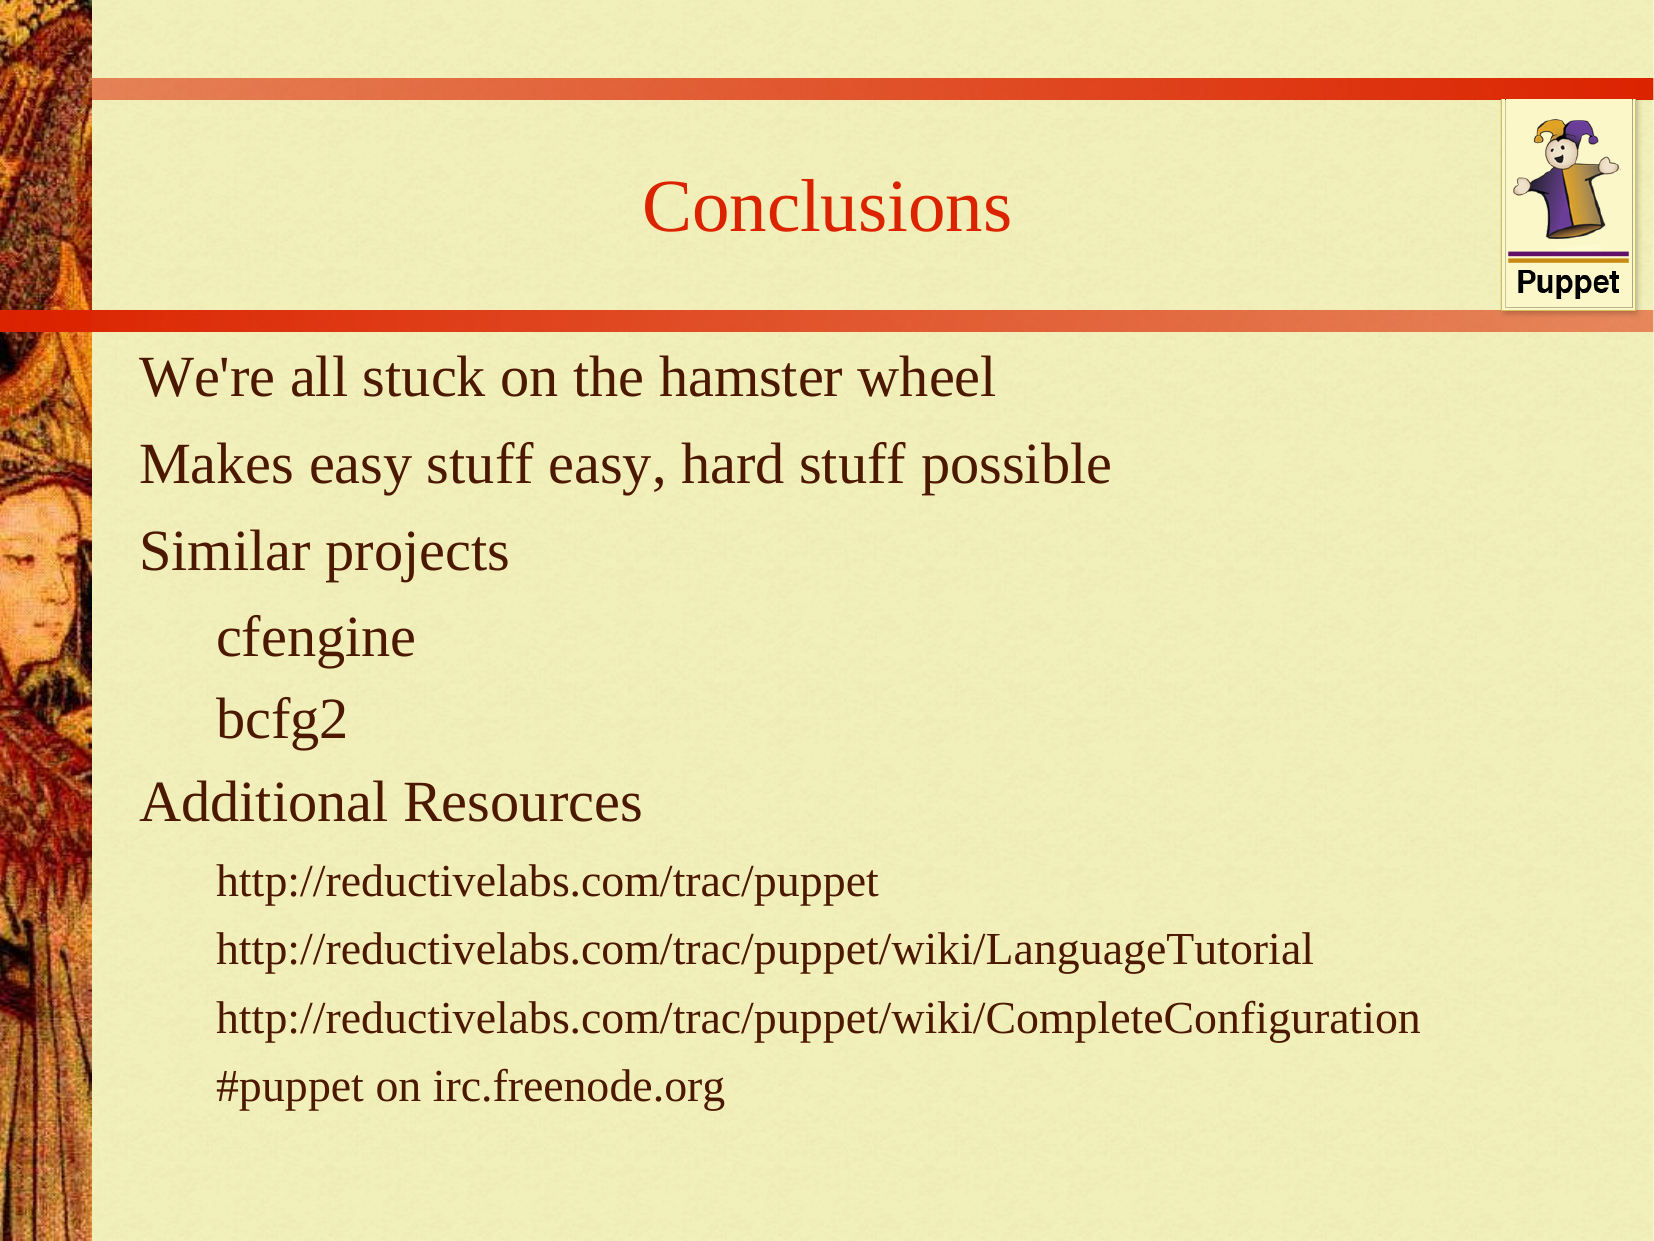

# Conclusions
We're all stuck on the hamster wheel
Makes easy stuff easy, hard stuff possible
Similar projects
cfengine
bcfg2
Additional Resources
http://reductivelabs.com/trac/puppet
http://reductivelabs.com/trac/puppet/wiki/LanguageTutorial
http://reductivelabs.com/trac/puppet/wiki/CompleteConfiguration
#puppet on irc.freenode.org